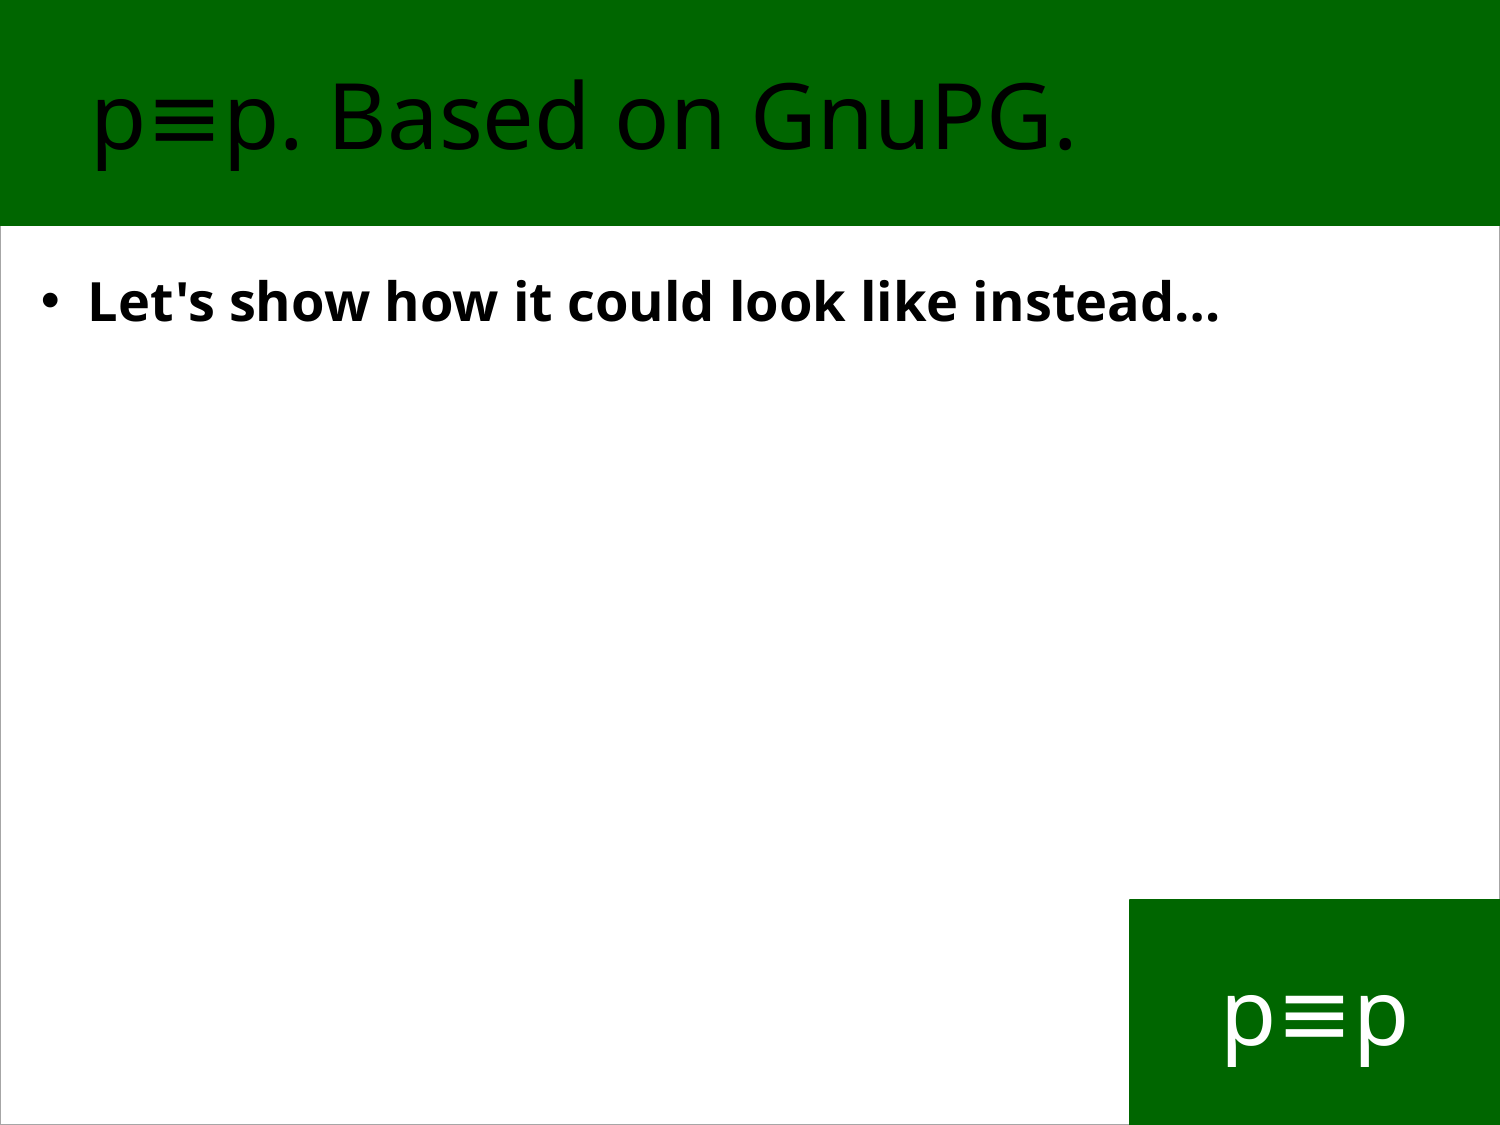

# p≡p. Based on GnuPG.
Let's show how it could look like instead…
p≡p